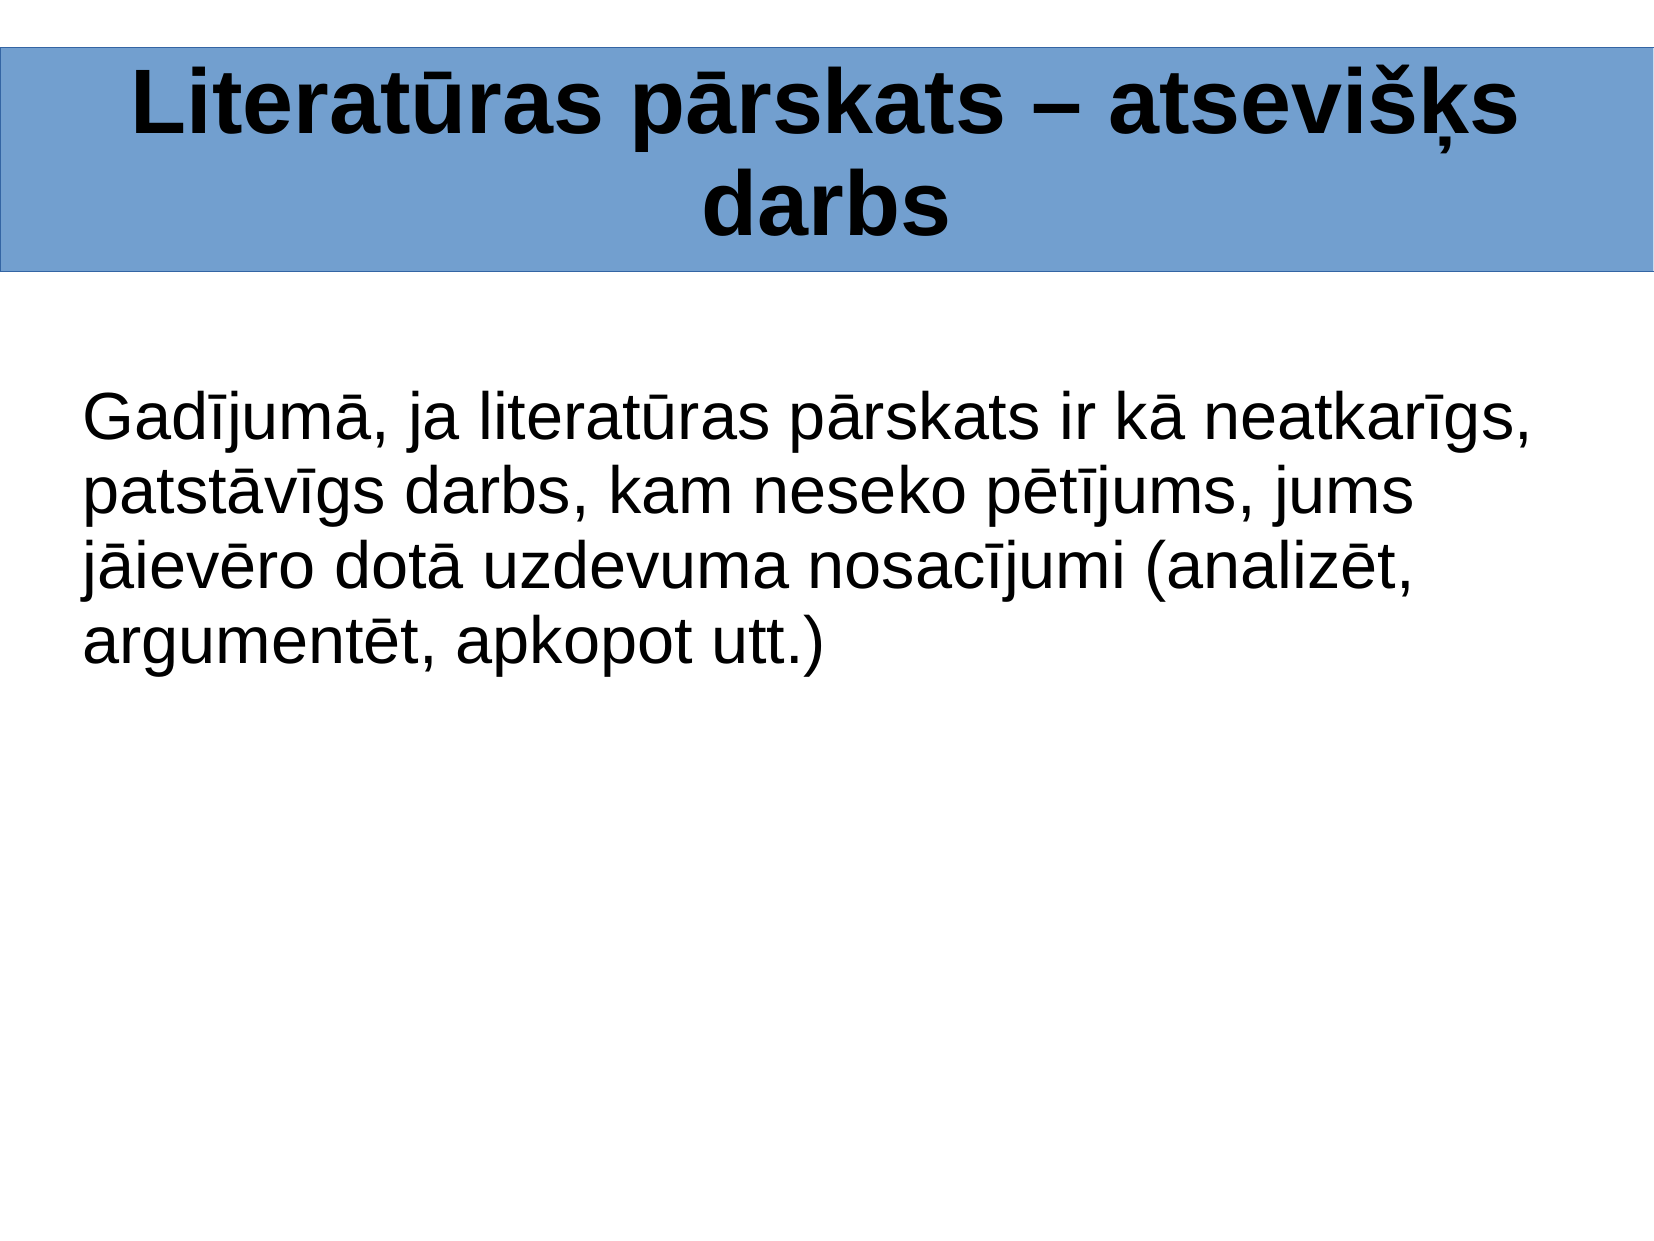

# Literatūras pārskats – atsevišķs darbs
Gadījumā, ja literatūras pārskats ir kā neatkarīgs, patstāvīgs darbs, kam neseko pētījums, jums jāievēro dotā uzdevuma nosacījumi (analizēt, argumentēt, apkopot utt.)